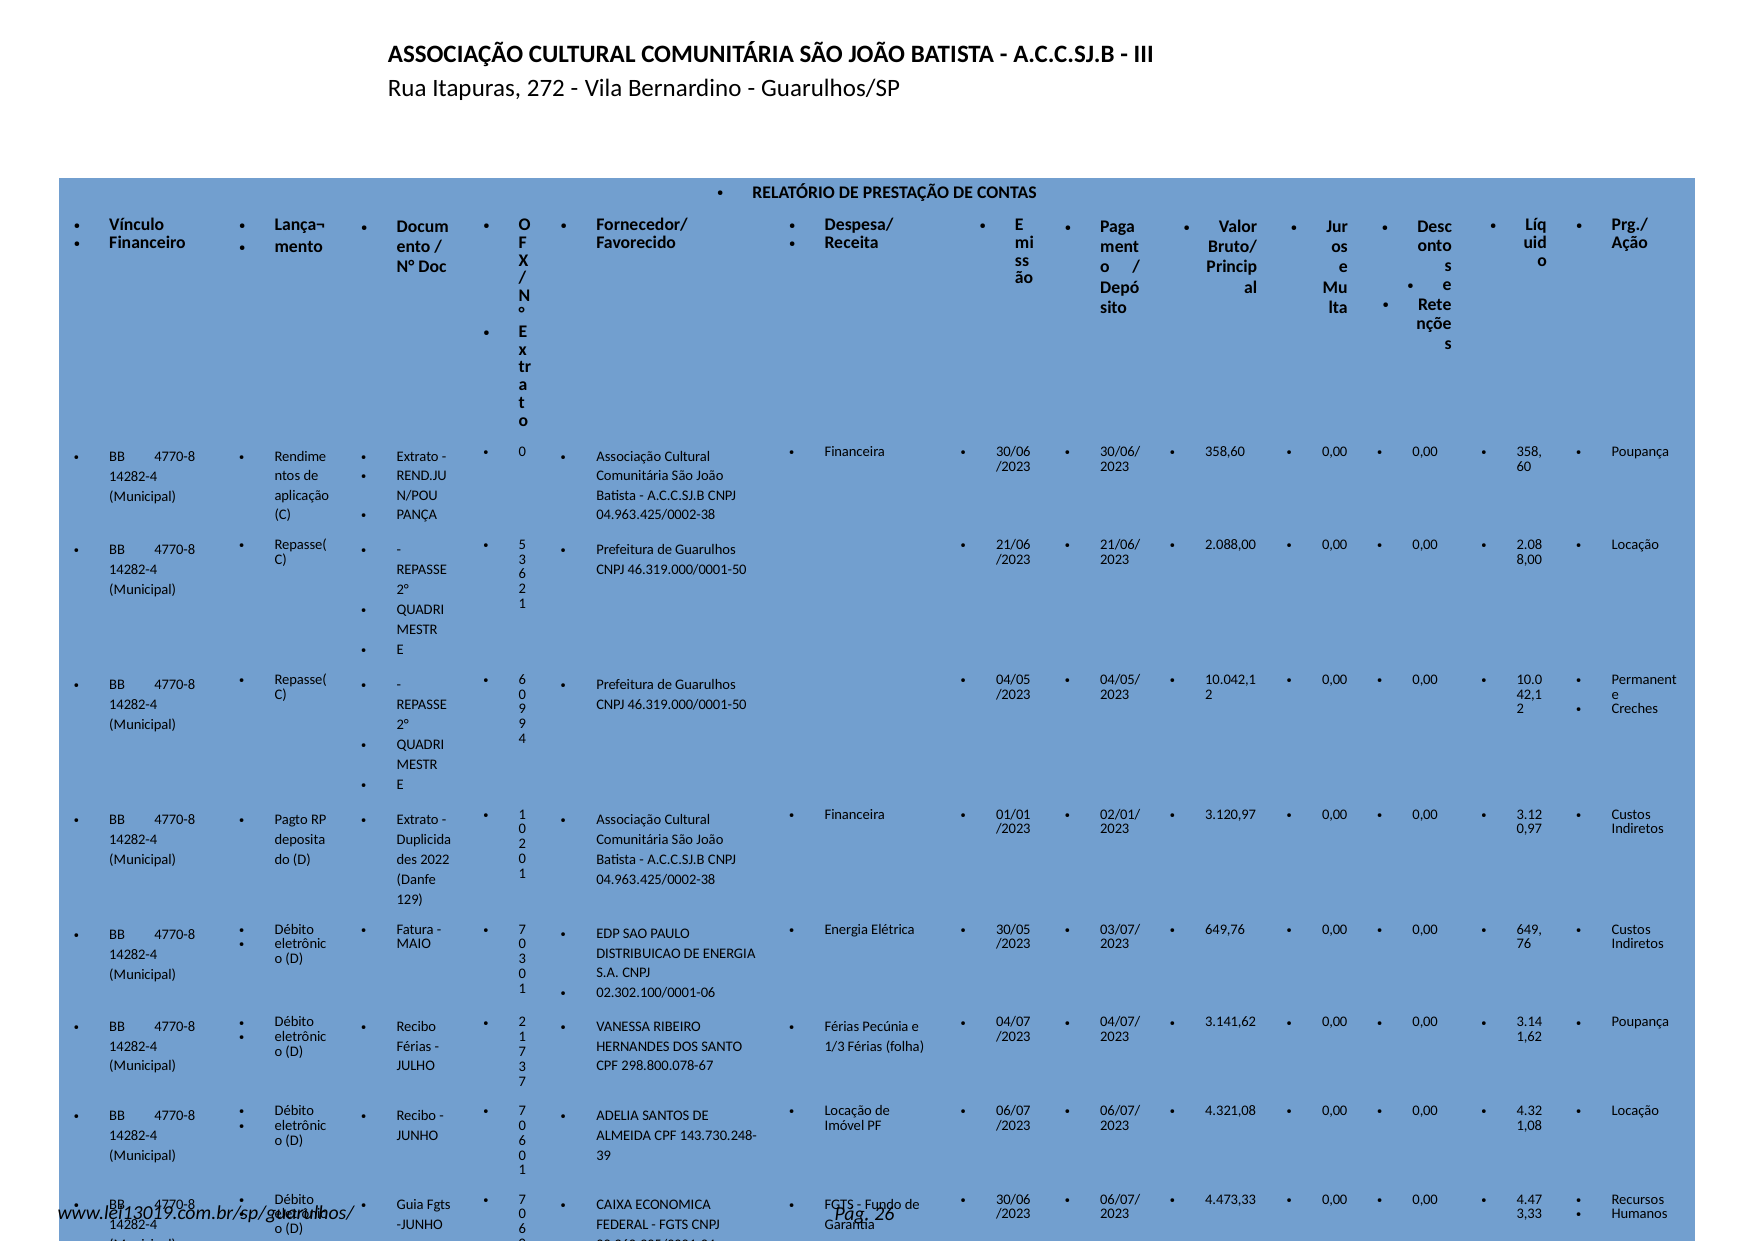

ASSOCIAÇÃO CULTURAL COMUNITÁRIA SÃO JOÃO BATISTA - A.C.C.SJ.B - III
Rua Itapuras, 272 - Vila Bernardino - Guarulhos/SP
| RELATÓRIO DE PRESTAÇÃO DE CONTAS | | | | | | | | | | | | |
| --- | --- | --- | --- | --- | --- | --- | --- | --- | --- | --- | --- | --- |
| Vínculo Financeiro | Lança¬ mento | Documento / N° Doc | OFX/N° Extrato | Fornecedor/ Favorecido | Despesa/ Receita | Emissão | Pagamento / Depósito | Valor Bruto/ Principal | Juros e Multa | Descontos e Retenções | Líquido | Prg./Ação |
| BB 4770-8 14282-4 (Municipal) | Rendimentos de aplicação (C) | Extrato - REND.JUN/POU PANÇA | 0 | Associação Cultural Comunitária São João Batista - A.C.C.SJ.B CNPJ 04.963.425/0002-38 | Financeira | 30/06/2023 | 30/06/2023 | 358,60 | 0,00 | 0,00 | 358,60 | Poupança |
| BB 4770-8 14282-4 (Municipal) | Repasse(C) | - REPASSE 2° QUADRIMESTR E | 53621 | Prefeitura de Guarulhos CNPJ 46.319.000/0001-50 | | 21/06/2023 | 21/06/2023 | 2.088,00 | 0,00 | 0,00 | 2.088,00 | Locação |
| BB 4770-8 14282-4 (Municipal) | Repasse(C) | - REPASSE 2° QUADRIMESTR E | 60994 | Prefeitura de Guarulhos CNPJ 46.319.000/0001-50 | | 04/05/2023 | 04/05/2023 | 10.042,12 | 0,00 | 0,00 | 10.042,12 | Permanente Creches |
| BB 4770-8 14282-4 (Municipal) | Pagto RP depositado (D) | Extrato -Duplicidades 2022 (Danfe 129) | 10201 | Associação Cultural Comunitária São João Batista - A.C.C.SJ.B CNPJ 04.963.425/0002-38 | Financeira | 01/01/2023 | 02/01/2023 | 3.120,97 | 0,00 | 0,00 | 3.120,97 | Custos Indiretos |
| BB 4770-8 14282-4 (Municipal) | Débito eletrônico (D) | Fatura - MAIO | 70301 | EDP SAO PAULO DISTRIBUICAO DE ENERGIA S.A. CNPJ 02.302.100/0001-06 | Energia Elétrica | 30/05/2023 | 03/07/2023 | 649,76 | 0,00 | 0,00 | 649,76 | Custos Indiretos |
| BB 4770-8 14282-4 (Municipal) | Débito eletrônico (D) | Recibo Férias -JULHO | 21737 | VANESSA RIBEIRO HERNANDES DOS SANTO CPF 298.800.078-67 | Férias Pecúnia e 1/3 Férias (folha) | 04/07/2023 | 04/07/2023 | 3.141,62 | 0,00 | 0,00 | 3.141,62 | Poupança |
| BB 4770-8 14282-4 (Municipal) | Débito eletrônico (D) | Recibo -JUNHO | 70601 | ADELIA SANTOS DE ALMEIDA CPF 143.730.248-39 | Locação de Imóvel PF | 06/07/2023 | 06/07/2023 | 4.321,08 | 0,00 | 0,00 | 4.321,08 | Locação |
| BB 4770-8 14282-4 (Municipal) | Débito eletrônico (D) | Guia Fgts -JUNHO | 70602 | CAIXA ECONOMICA FEDERAL - FGTS CNPJ 00.360.305/0001-04 | FGTS - Fundo de Garantia | 30/06/2023 | 06/07/2023 | 4.473,33 | 0,00 | 0,00 | 4.473,33 | Recursos Humanos |
| BB 4770-8 14282-4 (Municipal) | Débito eletrônico (D) | Nota fiscal de serviços - 962 | 71001 | BANTINI SERVICOS DE ENGENHARIA LTDA CNPJ 29.458.610/0001-15 | Engenheiro de Segurança no Trabalho PJ | 04/07/2023 | 10/07/2023 | 440,00 | 0,00 | 0,00 | 440,00 | Custos Indiretos |
| BB 4770-8 14282-4 (Municipal) | Débito eletrônico (D) | Boleto -673105 | 71002 | PROAGIR CLUBE DE BENEFICIOS SOCIAIS CNPJ 34.002.229/0001-87 | Contribuição Bem Estar Social | 28/06/2023 | 10/07/2023 | 285,00 | 0,00 | 0,00 | 285,00 | Recursos Humanos |
| BB 4770-8 14282-4 (Municipal) | Débito eletrônico (D) | Nota fiscal de serviços -365199 | 71003 | WIN-ADMINISTRADORA DE BENEFICIOS LTDA CNPJ 19.112.659/0001-68 | Convênio Odontológico ((consignado) | 01/07/2023 | 10/07/2023 | 286,80 | 0,00 | 0,00 | 286,80 | Recursos Humanos |
| BB 4770-8 14282-4 (Municipal) | Débito eletrônico (D) | Guia outras -JUNHO | 71004 | SINDBENEFICENTE CNPJ 12.403.462/0001-39 | Contribuição Sindical | 03/07/2023 | 10/07/2023 | 900,00 | 0,00 | 0,00 | 900,00 | Recursos Humanos |
www.lei13019.com.br/sp/guarulhos/
Pág. 26